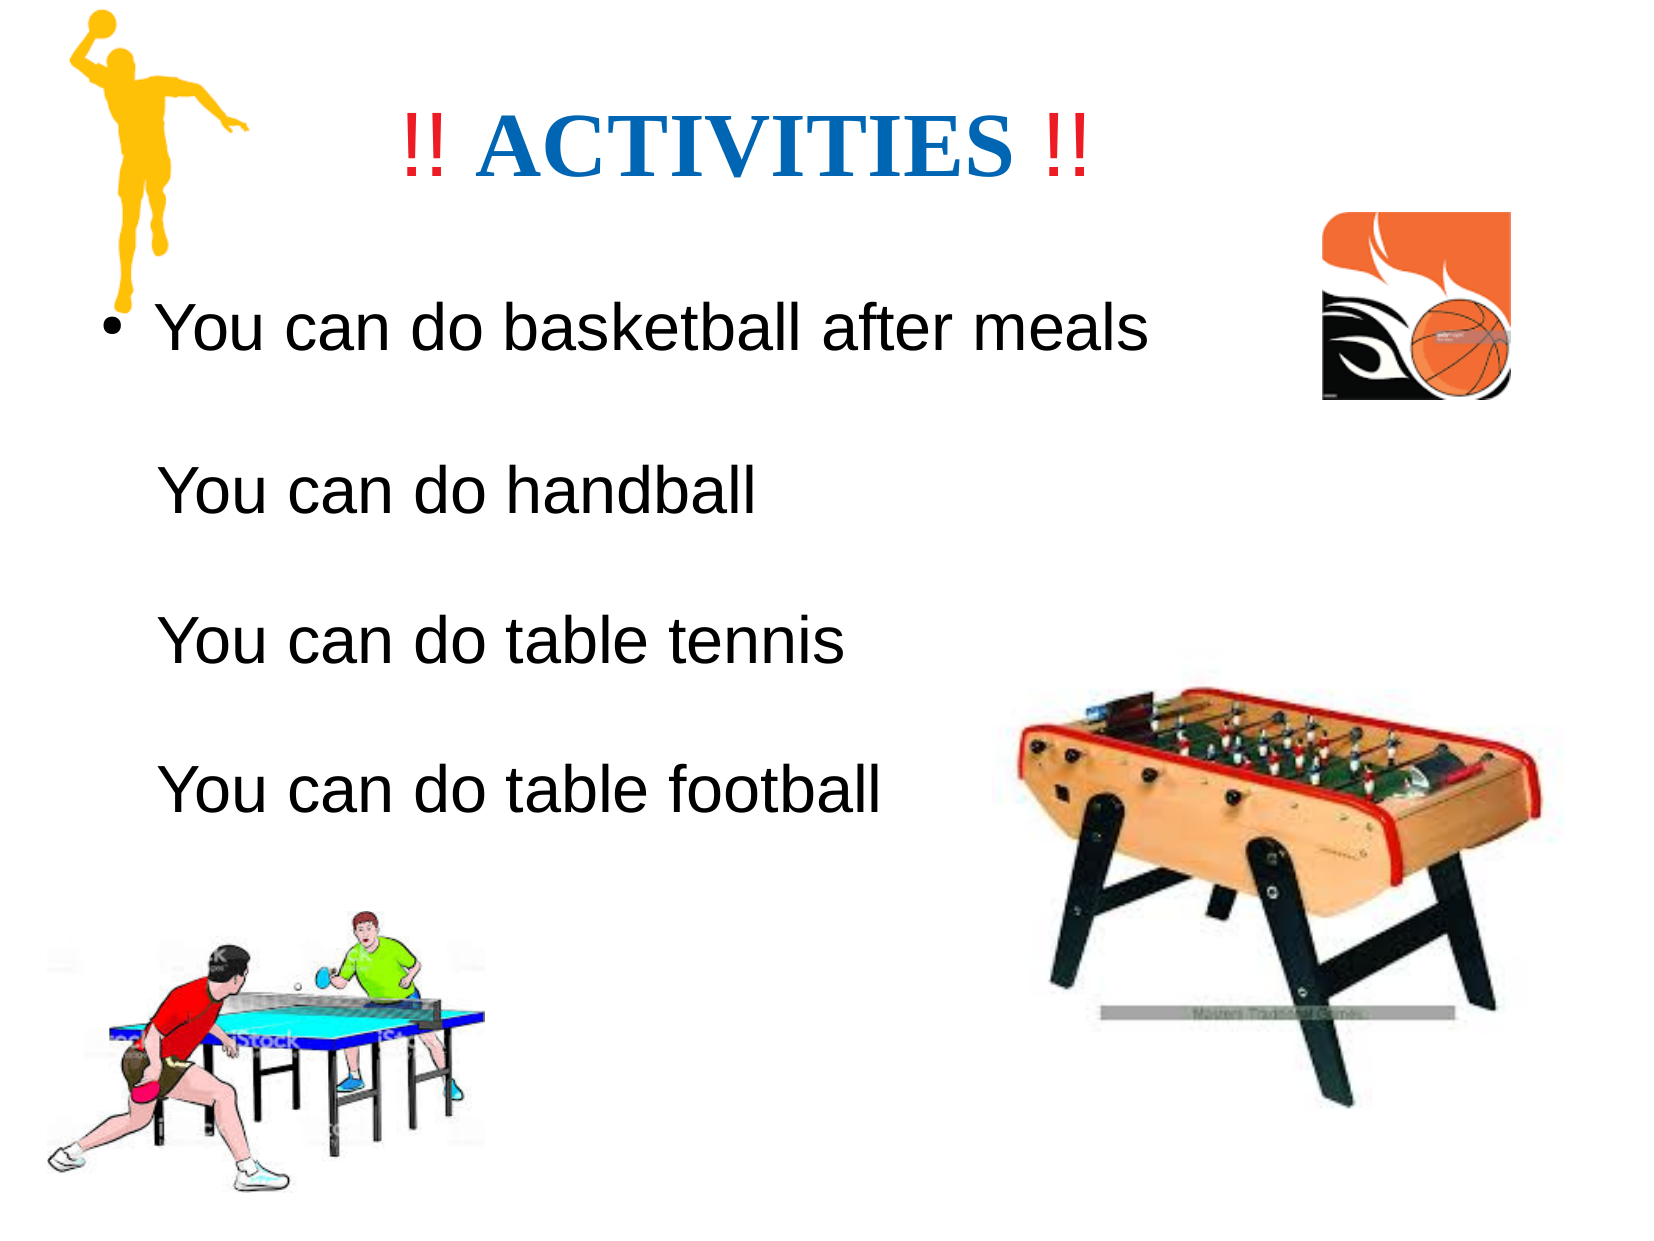

# !! ACTIVITIES !!
You can do basketball after meals
You can do handball
You can do table tennis
You can do table football